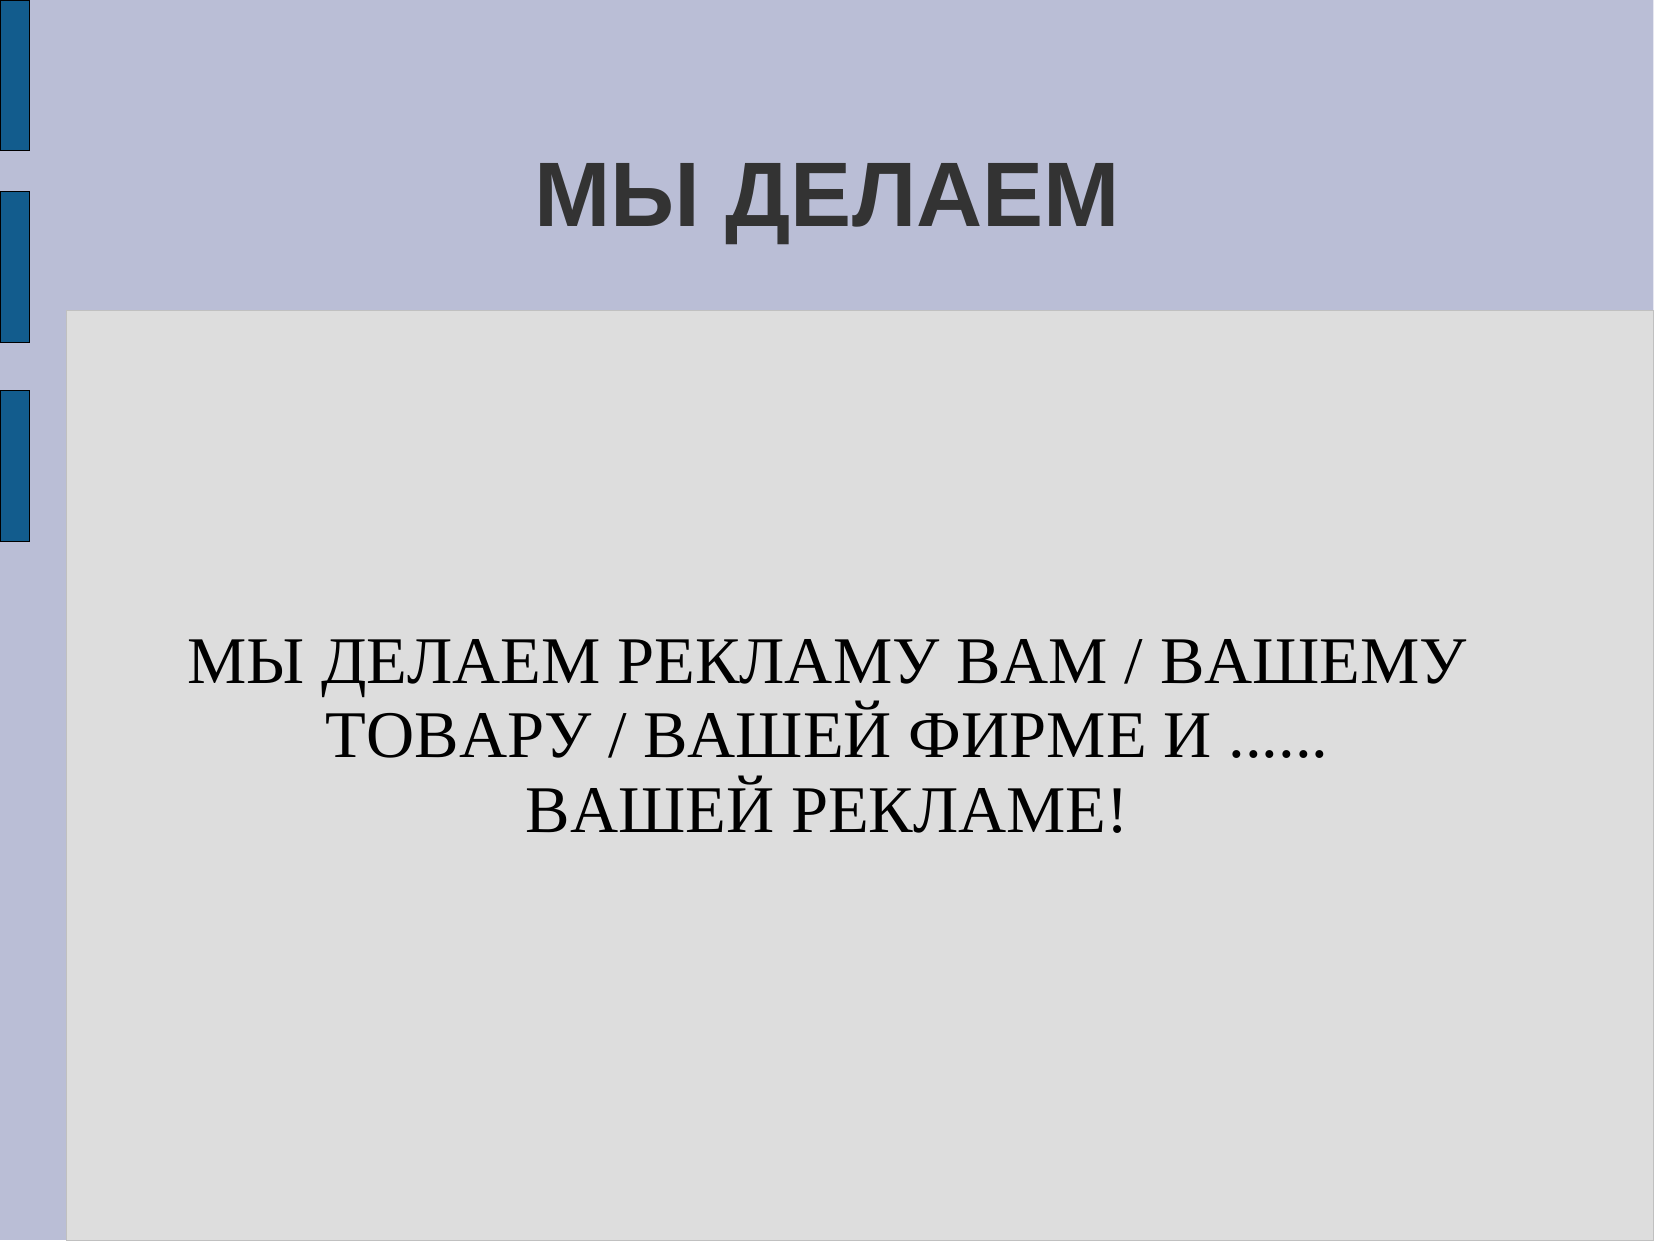

# МЫ ДЕЛАЕМ
МЫ ДЕЛАЕМ РЕКЛАМУ ВАМ / ВАШЕМУ ТОВАРУ / ВАШЕЙ ФИРМЕ И ......
ВАШЕЙ РЕКЛАМЕ!